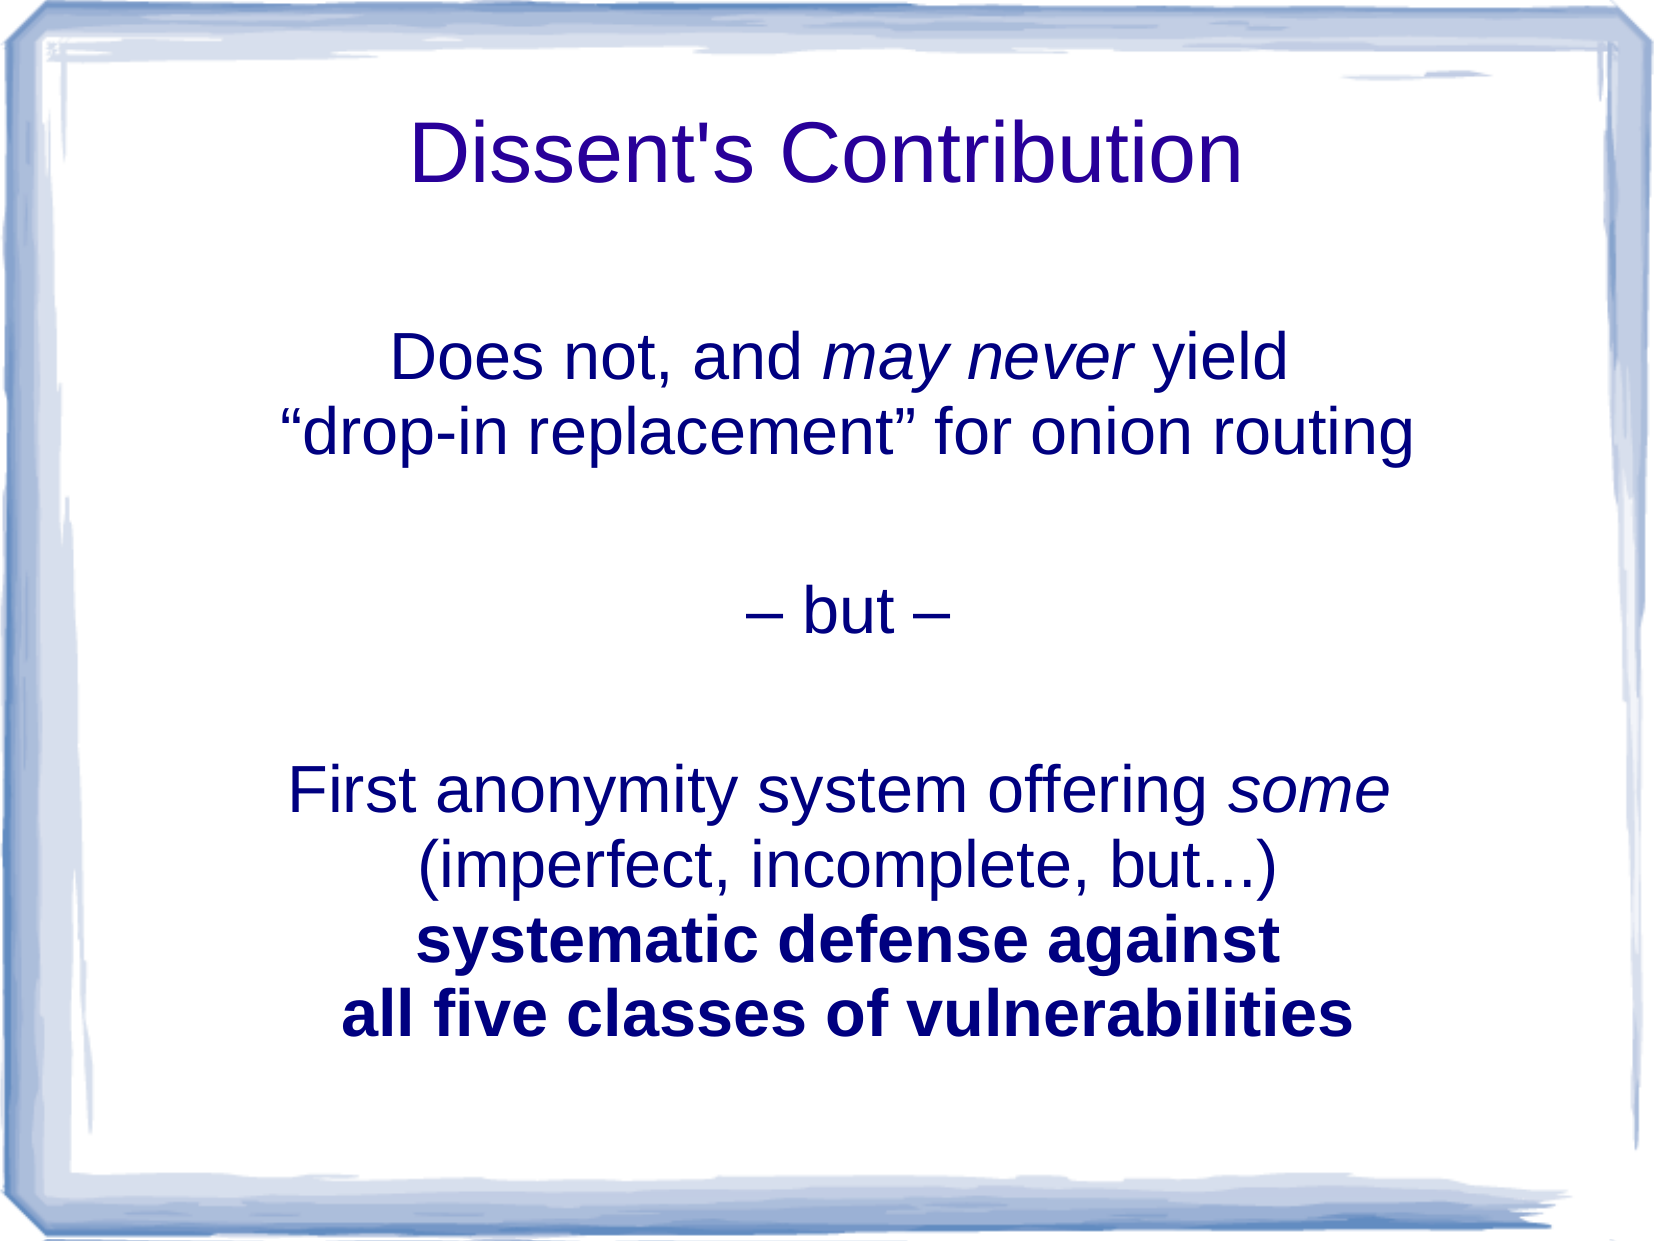

# Dissent's Contribution
Does not, and may never yield
“drop-in replacement” for onion routing
– but –
First anonymity system offering some
(imperfect, incomplete, but...)
systematic defense against
all five classes of vulnerabilities